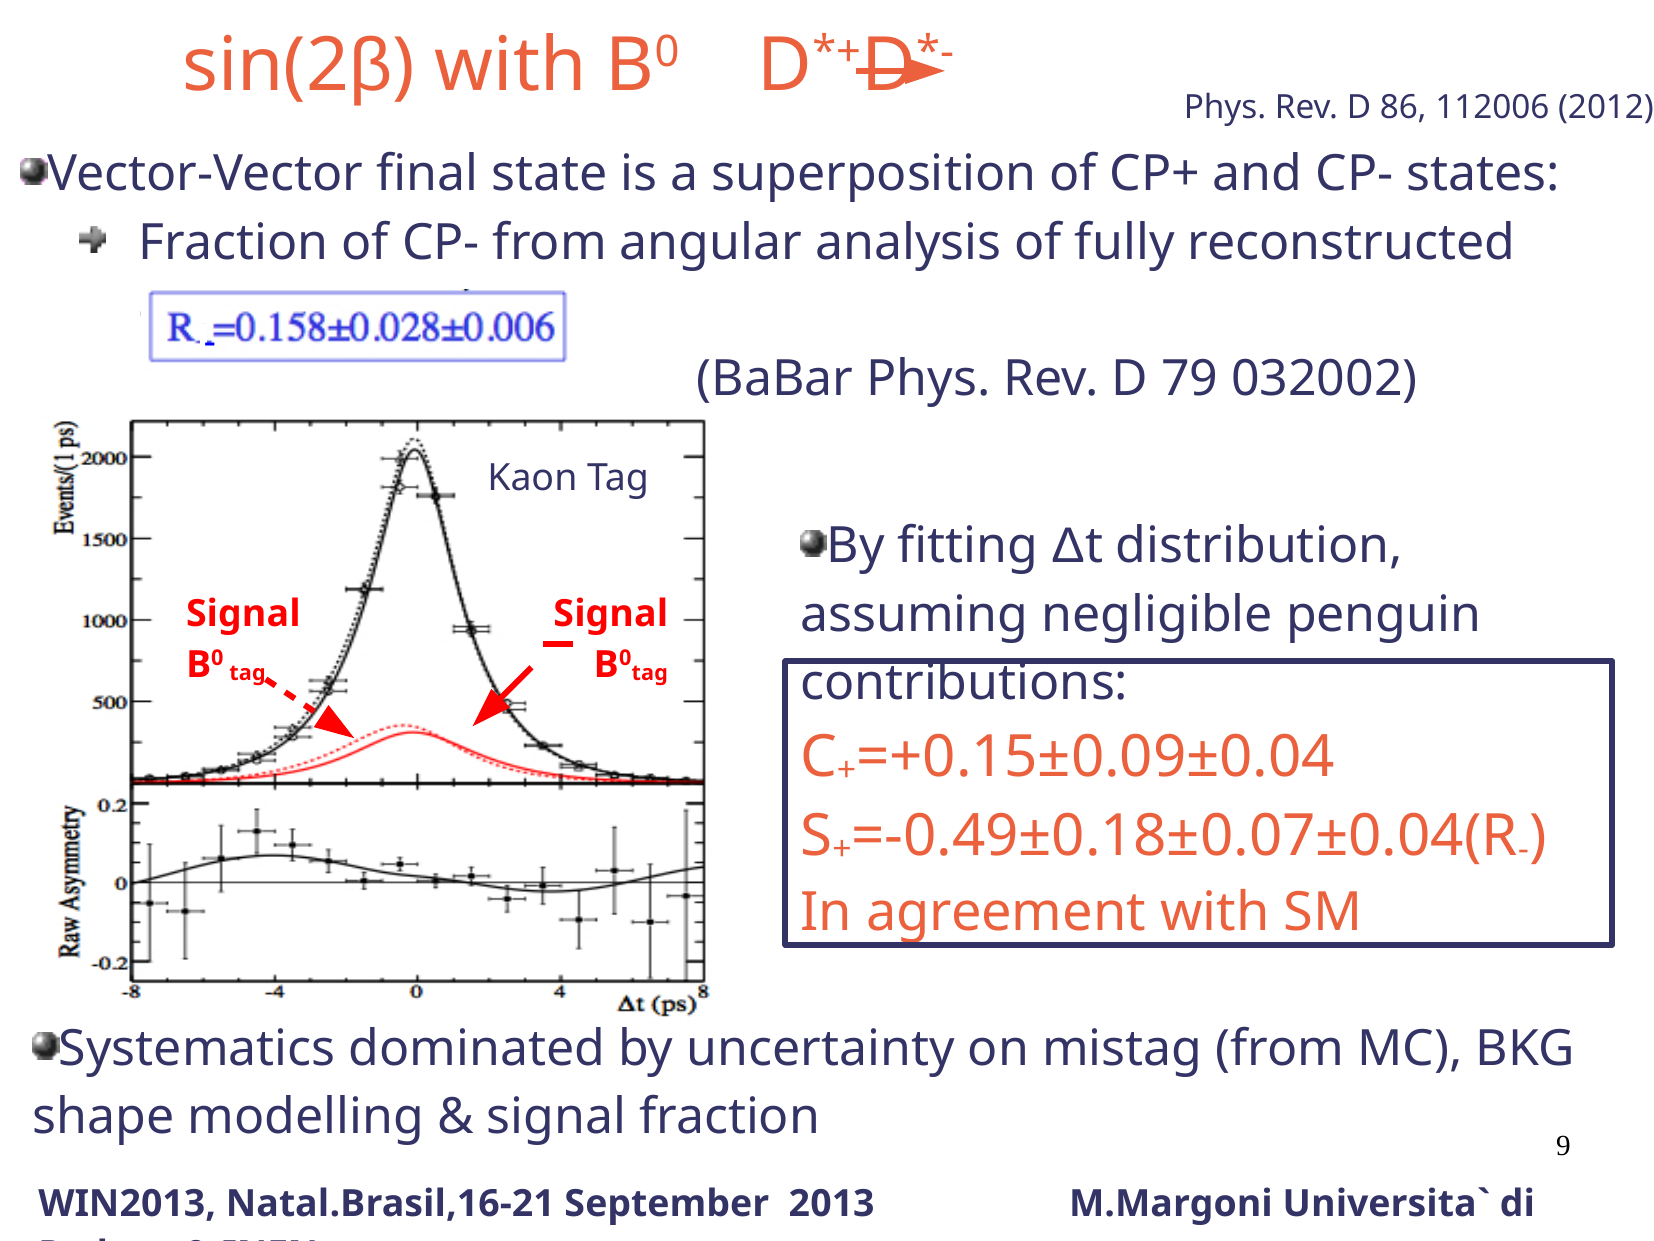

sin(2β) with B0 D*+D*-
Phys. Rev. D 86, 112006 (2012)
Vector-Vector final state is a superposition of CP+ and CP- states:
Fraction of CP- from angular analysis of fully reconstructed events
 (BaBar Phys. Rev. D 79 032002)
-
Kaon Tag
By fitting Δt distribution, assuming negligible penguin contributions:
C+=+0.15±0.09±0.04
S+=-0.49±0.18±0.07±0.04(R-)
In agreement with SM
Signal Signal
B0 tag B0tag
Systematics dominated by uncertainty on mistag (from MC), BKG shape modelling & signal fraction
9
WIN2013, Natal.Brasil,16-21 September 2013 M.Margoni Universita` di Padova & INFN